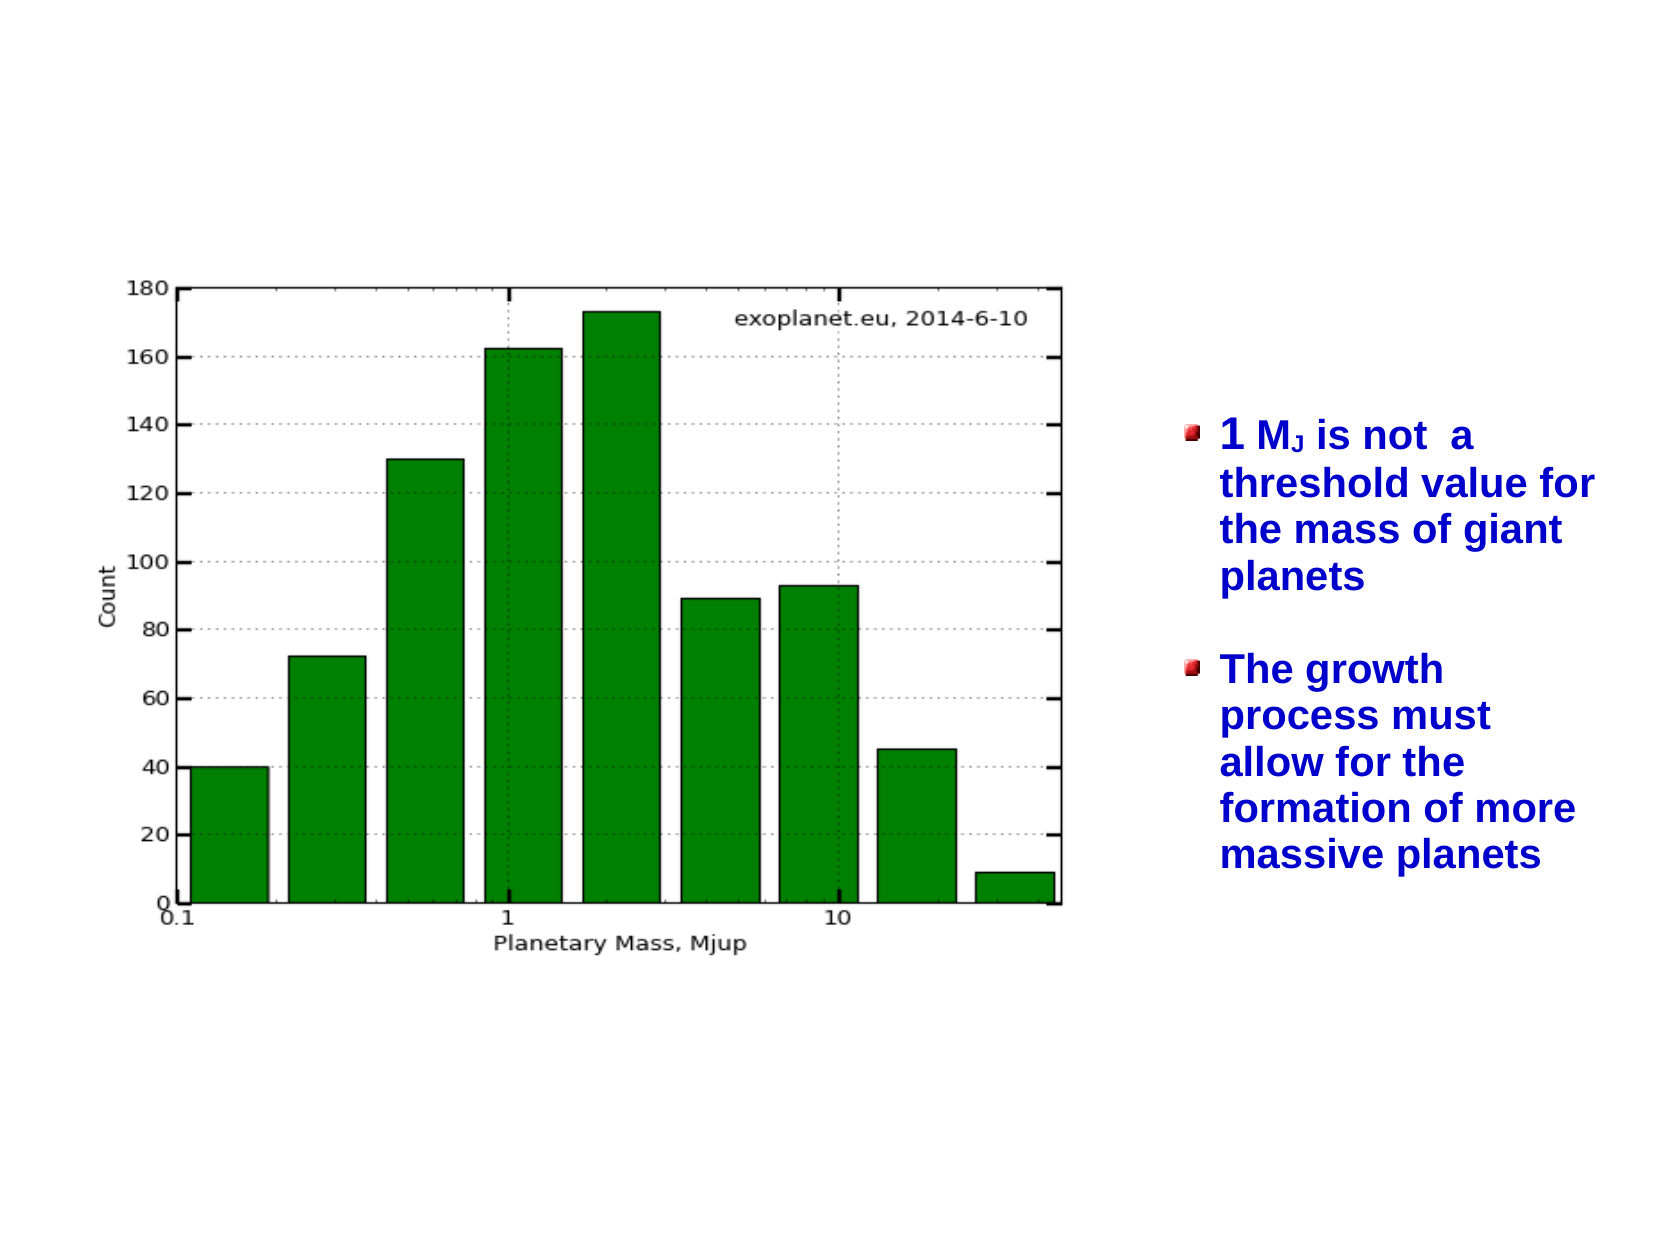

1 MJ is not a threshold value for the mass of giant planets
The growth process must allow for the formation of more massive planets